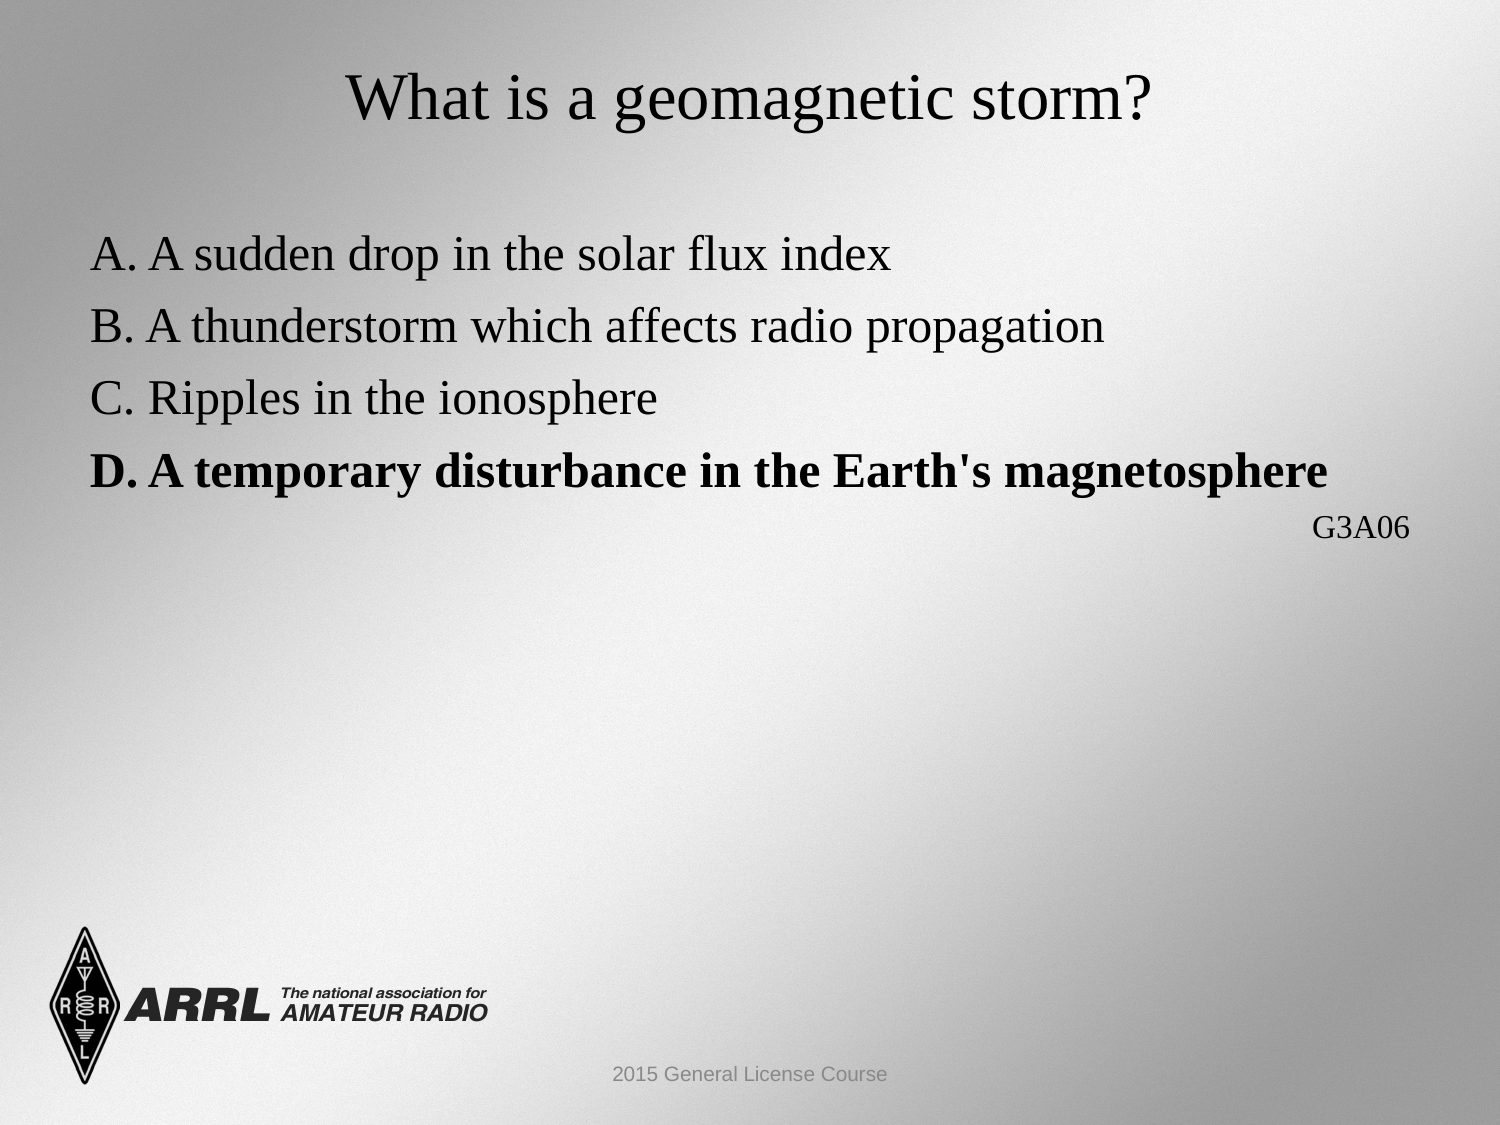

# What is a geomagnetic storm?
A. A sudden drop in the solar flux index
B. A thunderstorm which affects radio propagation
C. Ripples in the ionosphere
D. A temporary disturbance in the Earth's magnetosphere
 G3A06
2015 General License Course